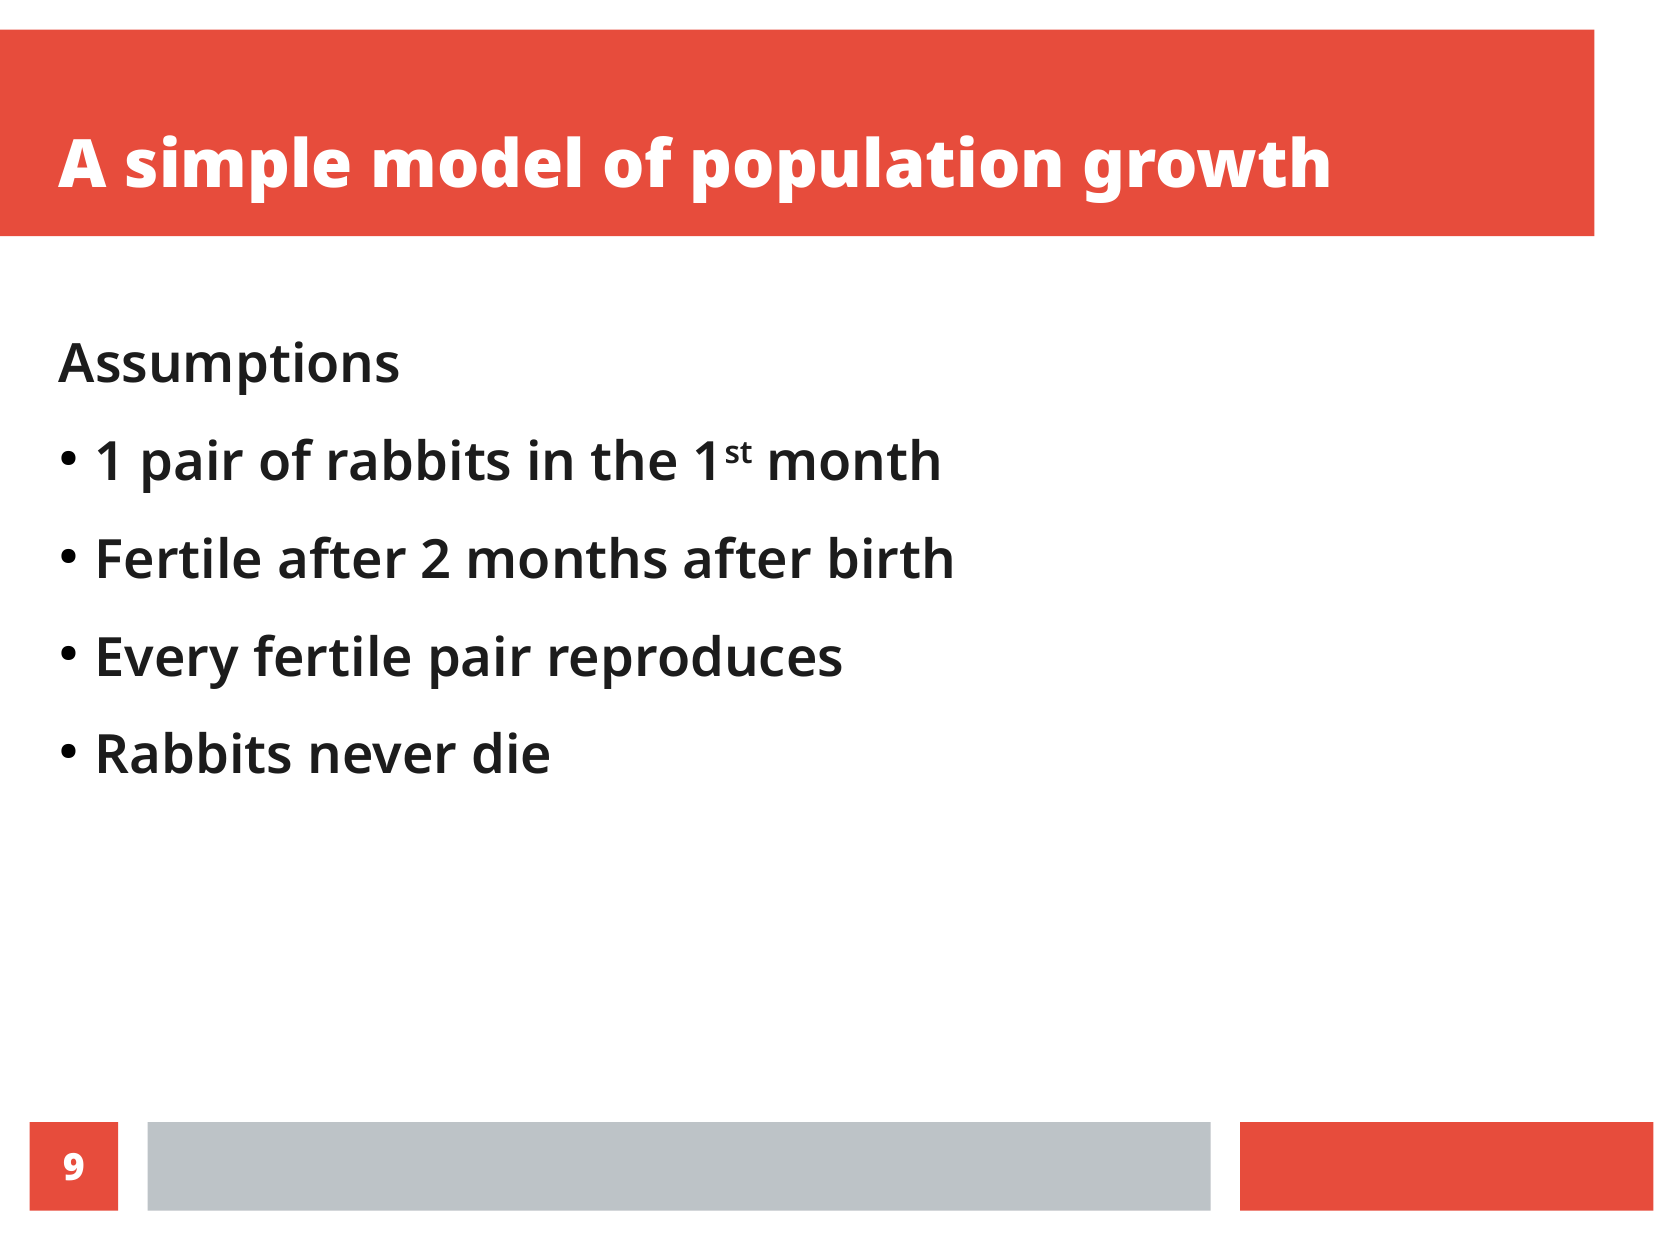

# A simple model of population growth
Assumptions
1 pair of rabbits in the 1st month
Fertile after 2 months after birth
Every fertile pair reproduces
Rabbits never die
9